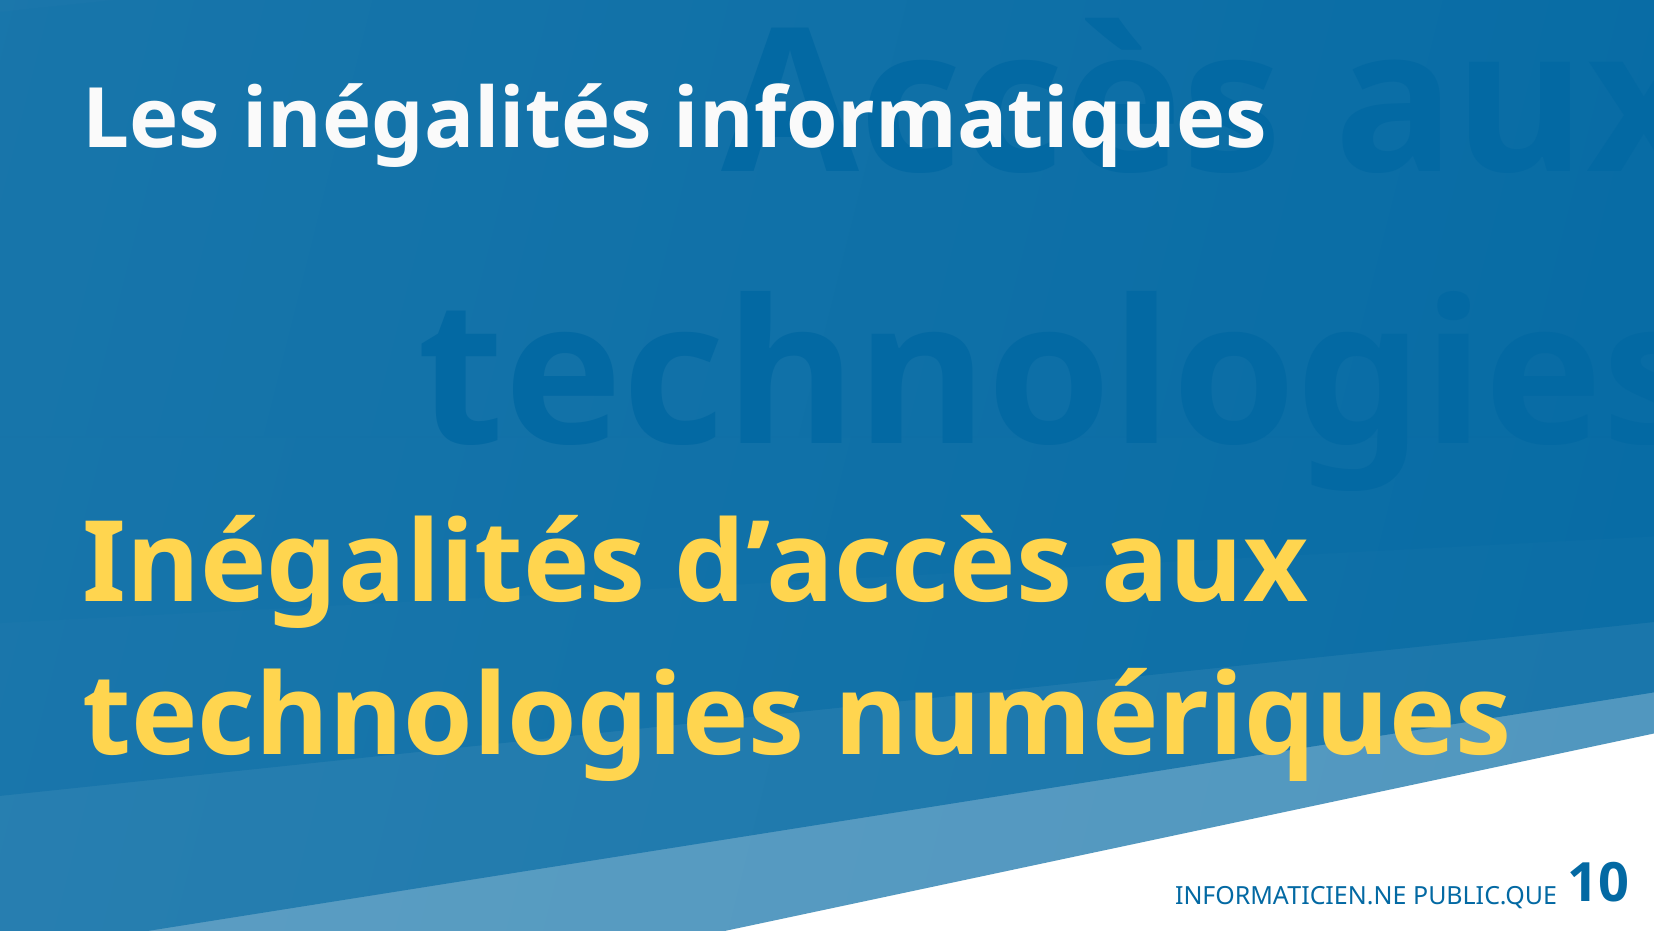

# Accès aux technologies
Les inégalités informatiques
Inégalités d’accès aux technologies numériques
INFORMATICIEN.NE PUBLIC.QUE
10